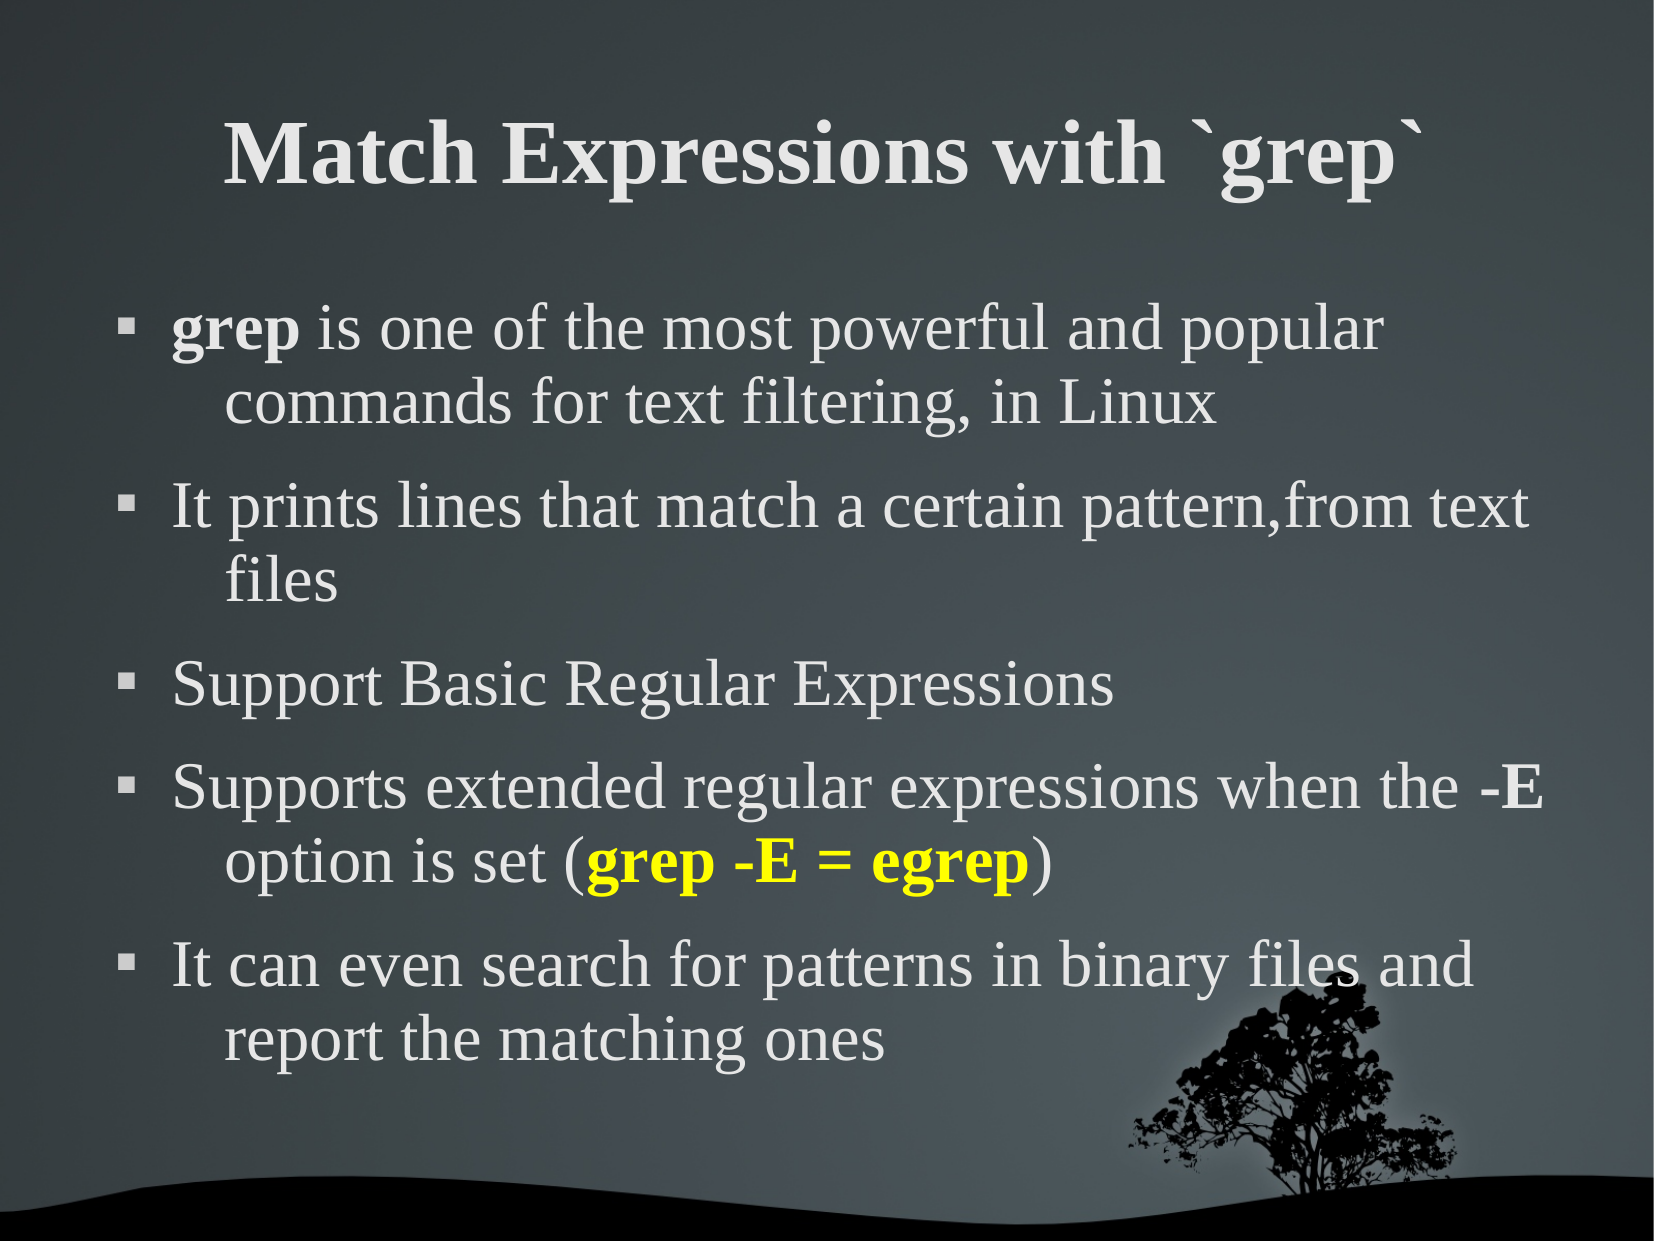

# Match Expressions with `grep`
grep is one of the most powerful and popular commands for text filtering, in Linux
It prints lines that match a certain pattern,from text files
Support Basic Regular Expressions
Supports extended regular expressions when the -E option is set (grep -E = egrep)
It can even search for patterns in binary files and report the matching ones